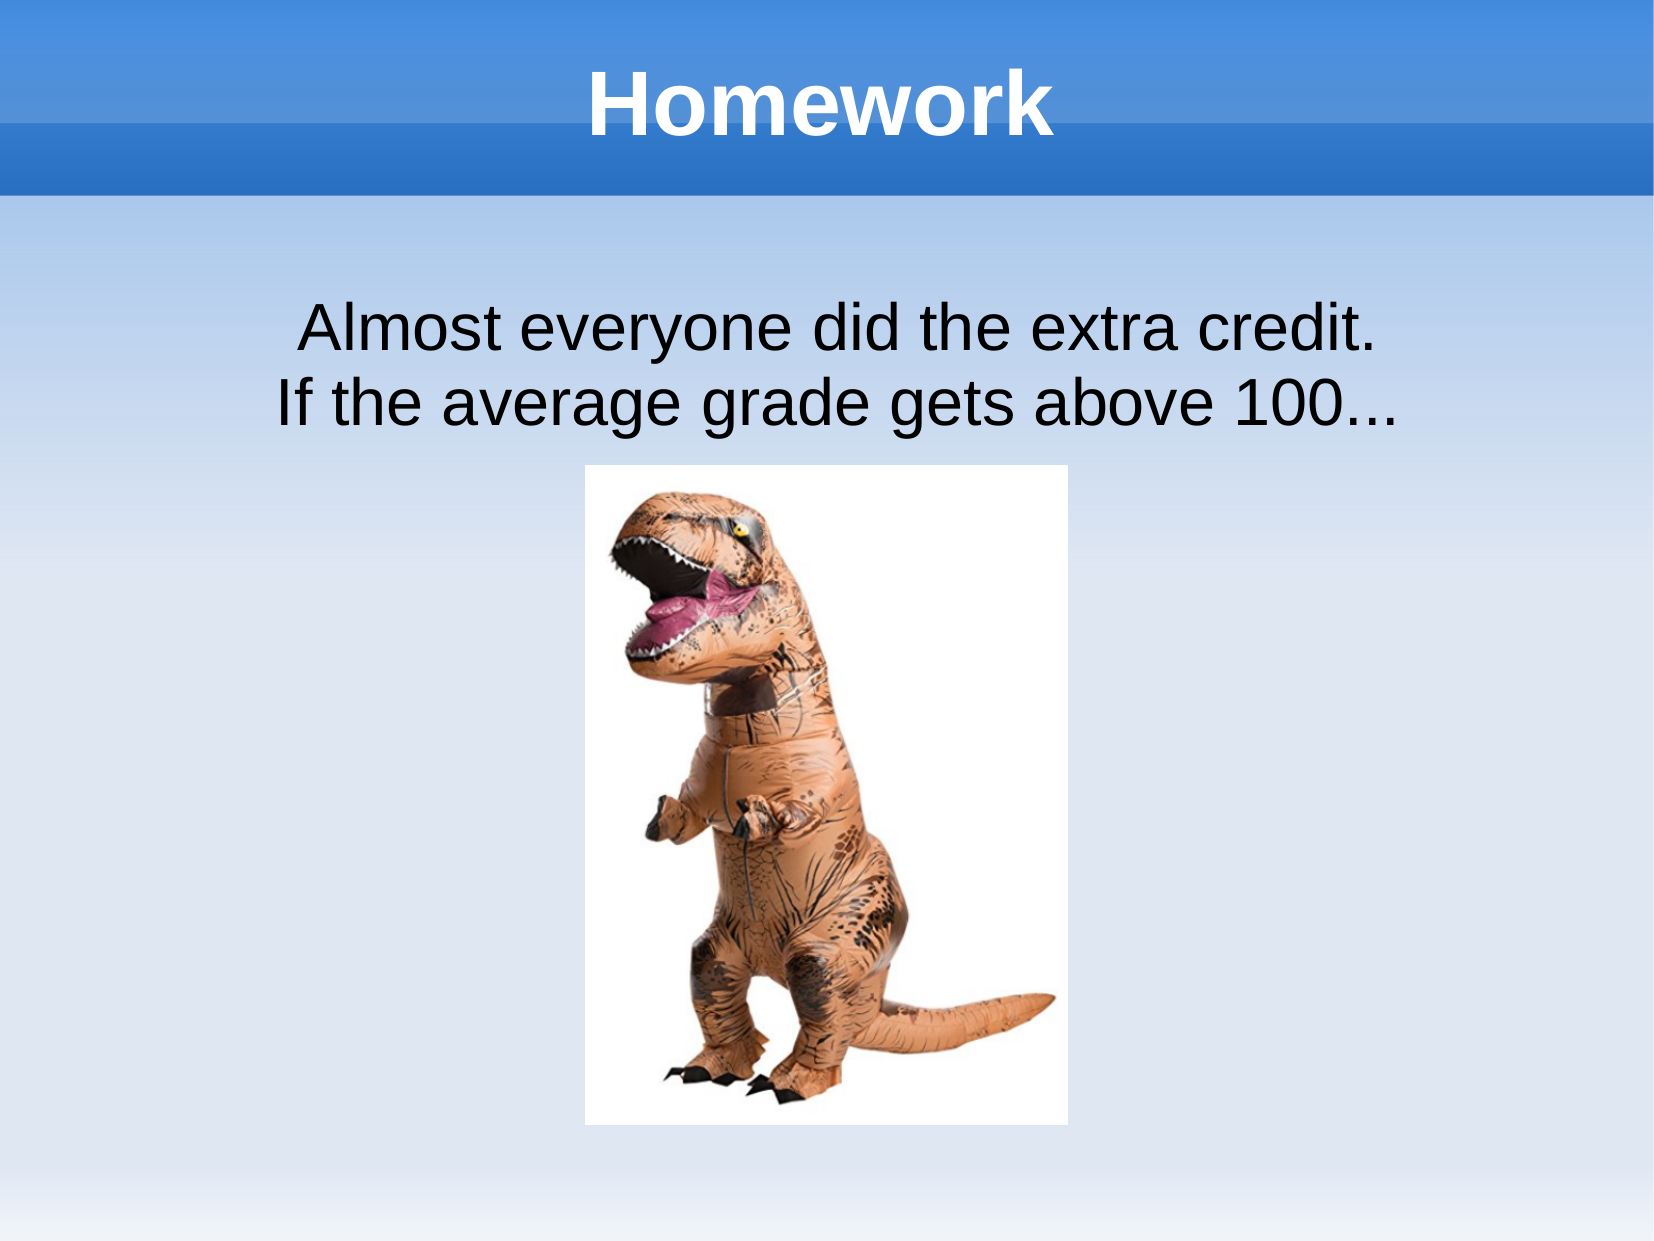

# Homework
Almost everyone did the extra credit.
If the average grade gets above 100...